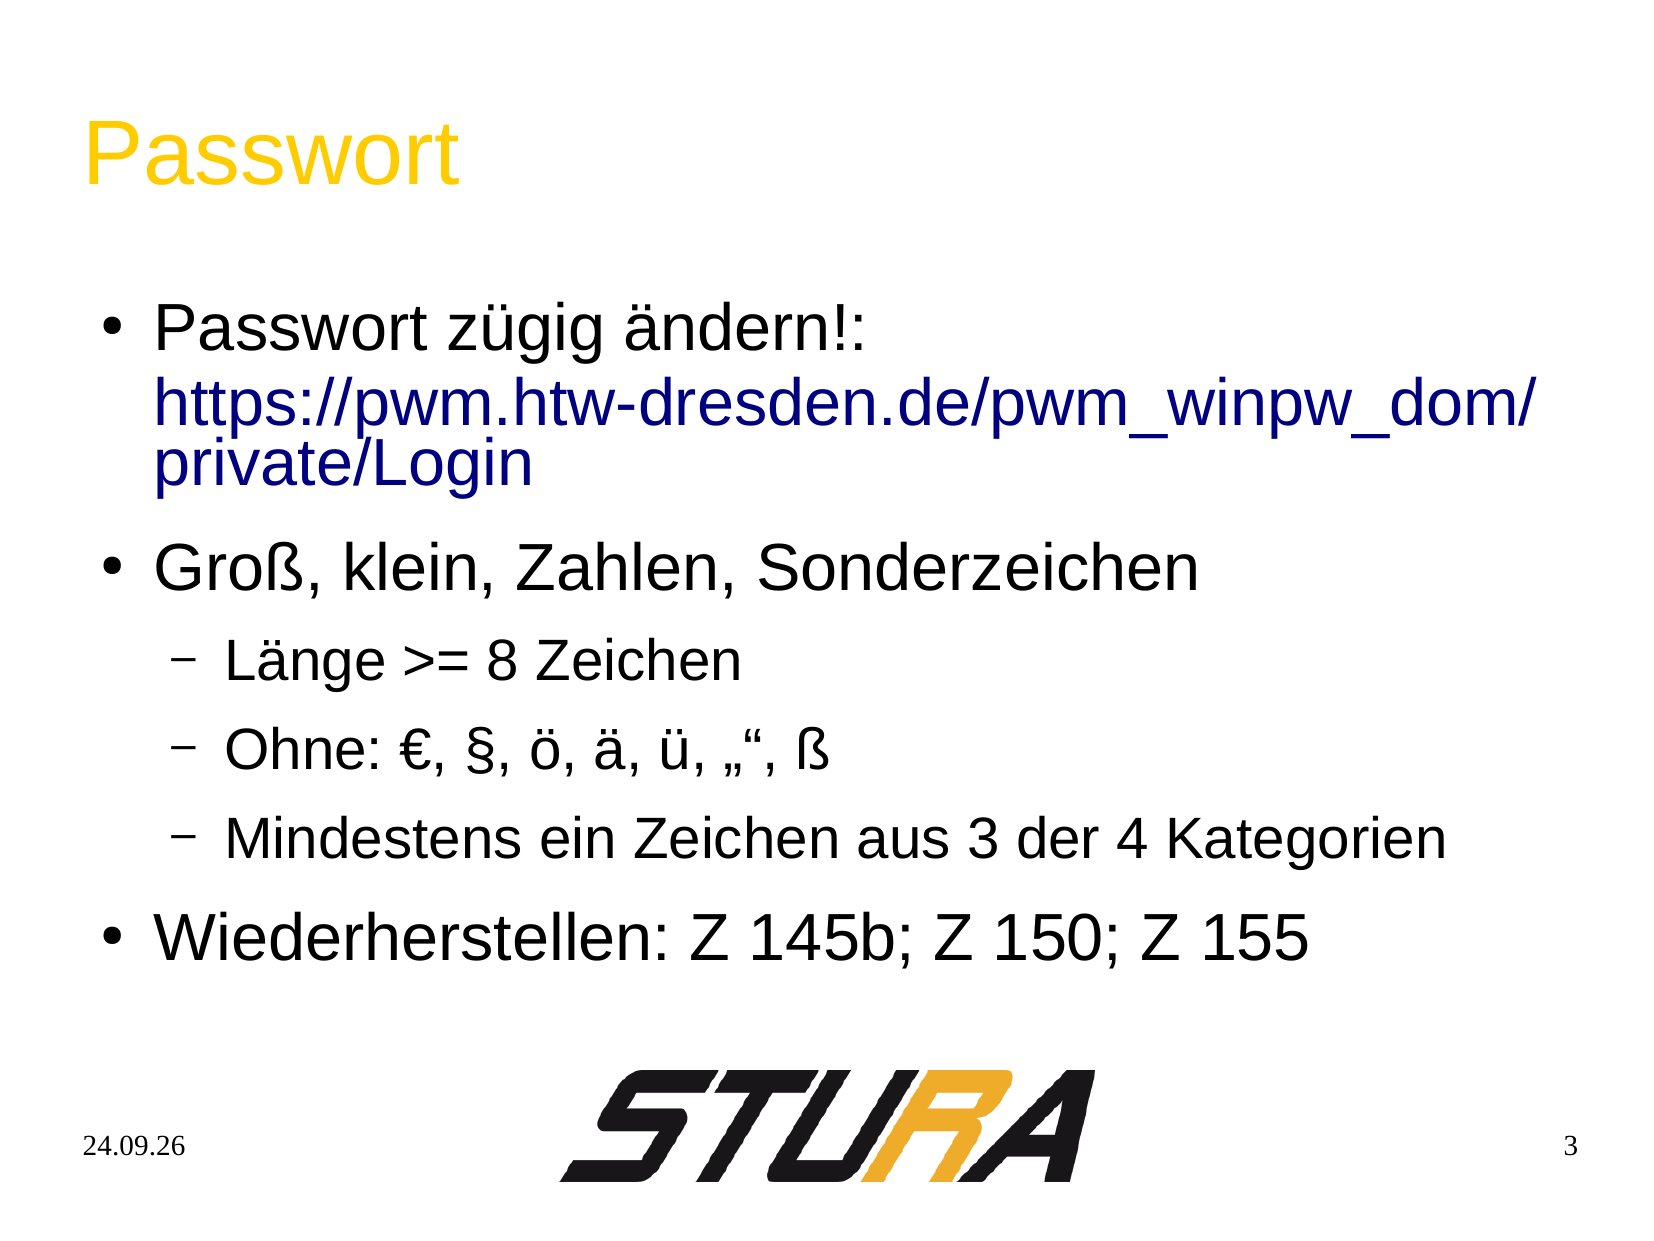

# Passwort
Passwort zügig ändern!:https://pwm.htw-dresden.de/pwm_winpw_dom/private/Login
Groß, klein, Zahlen, Sonderzeichen
Länge >= 8 Zeichen
Ohne: €, §, ö, ä, ü, „“, ß
Mindestens ein Zeichen aus 3 der 4 Kategorien
Wiederherstellen: Z 145b; Z 150; Z 155